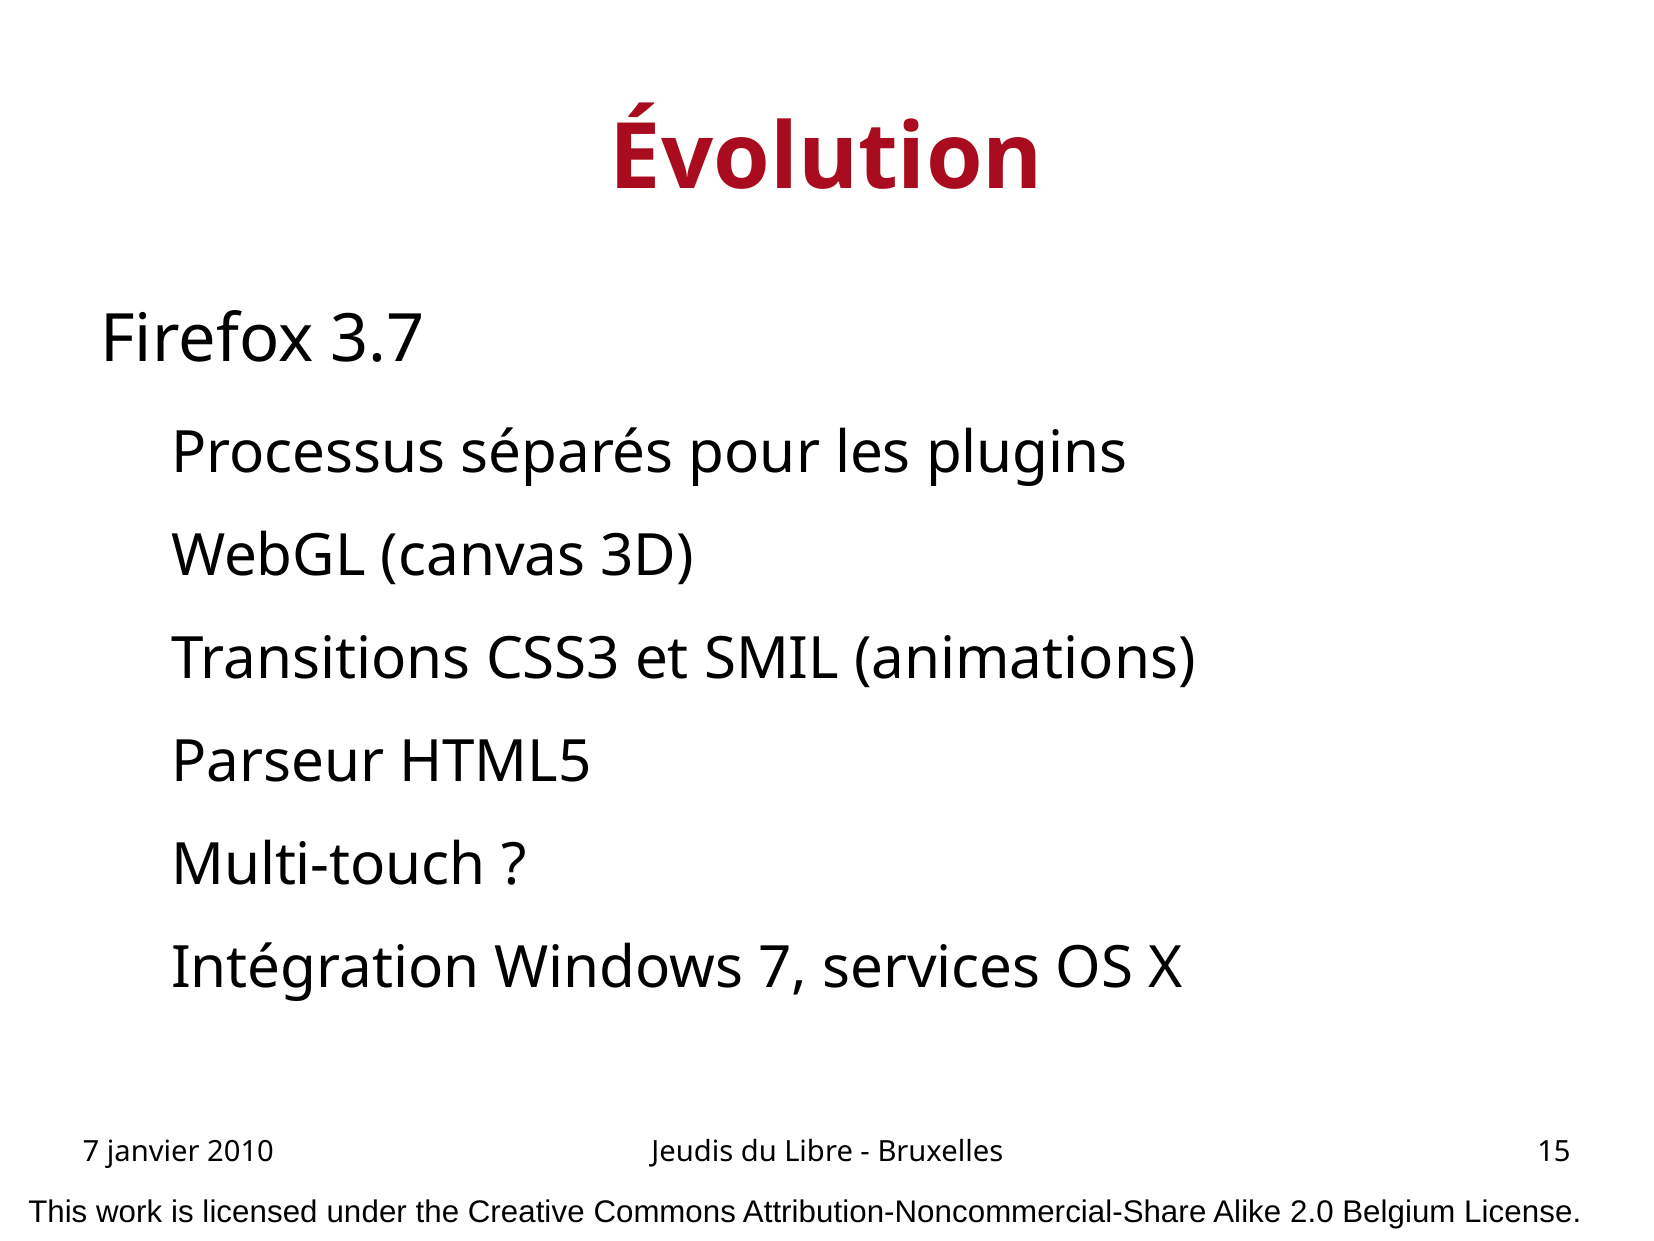

# Évolution
Firefox 3.7
Processus séparés pour les plugins
WebGL (canvas 3D)
Transitions CSS3 et SMIL (animations)
Parseur HTML5
Multi-touch ?
Intégration Windows 7, services OS X
7 janvier 2010
Jeudis du Libre - Bruxelles
15
This work is licensed under the Creative Commons Attribution-Noncommercial-Share Alike 2.0 Belgium License.